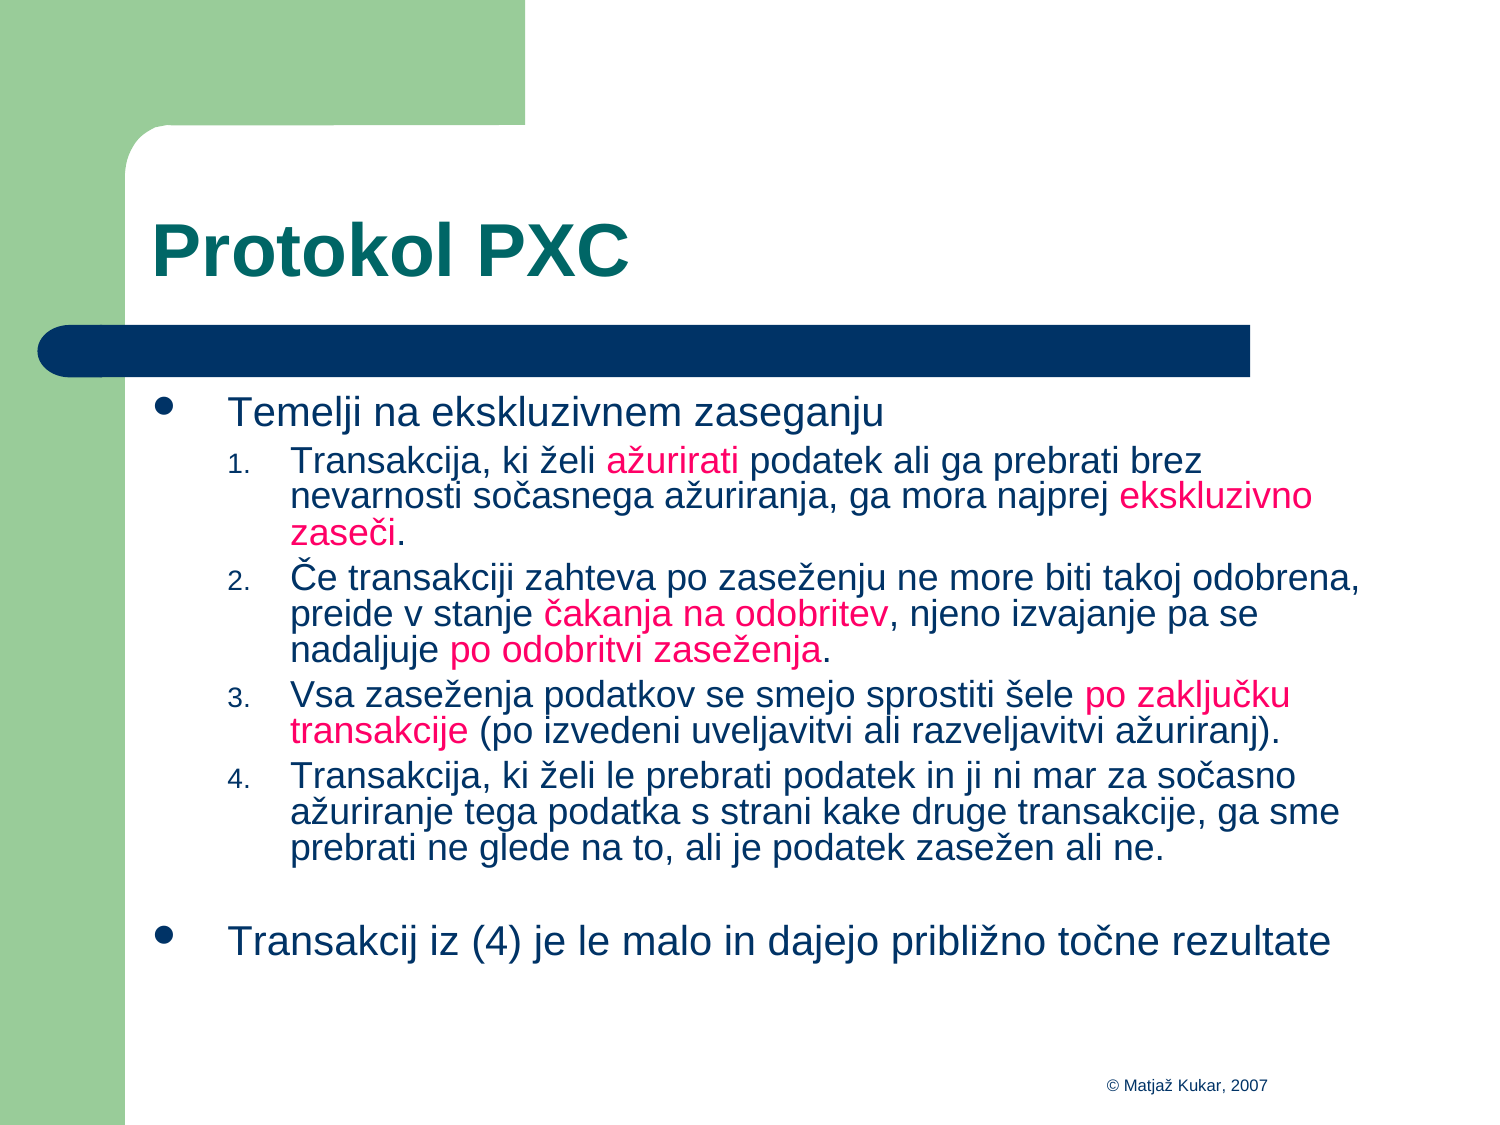

# Protokol PXC
Temelji na ekskluzivnem zaseganju
Transakcija, ki želi ažurirati podatek ali ga prebrati brez nevarnosti sočasnega ažuriranja, ga mora najprej ekskluzivno zaseči.
Če transakciji zahteva po zaseženju ne more biti takoj odobrena, preide v stanje čakanja na odobritev, njeno izvajanje pa se nadaljuje po odobritvi zaseženja.
Vsa zaseženja podatkov se smejo sprostiti šele po zaključku transakcije (po izvedeni uveljavitvi ali razveljavitvi ažuriranj).
Transakcija, ki želi le prebrati podatek in ji ni mar za sočasno ažuriranje tega podatka s strani kake druge transakcije, ga sme prebrati ne glede na to, ali je podatek zasežen ali ne.
Transakcij iz (4) je le malo in dajejo približno točne rezultate
© Matjaž Kukar, 2007